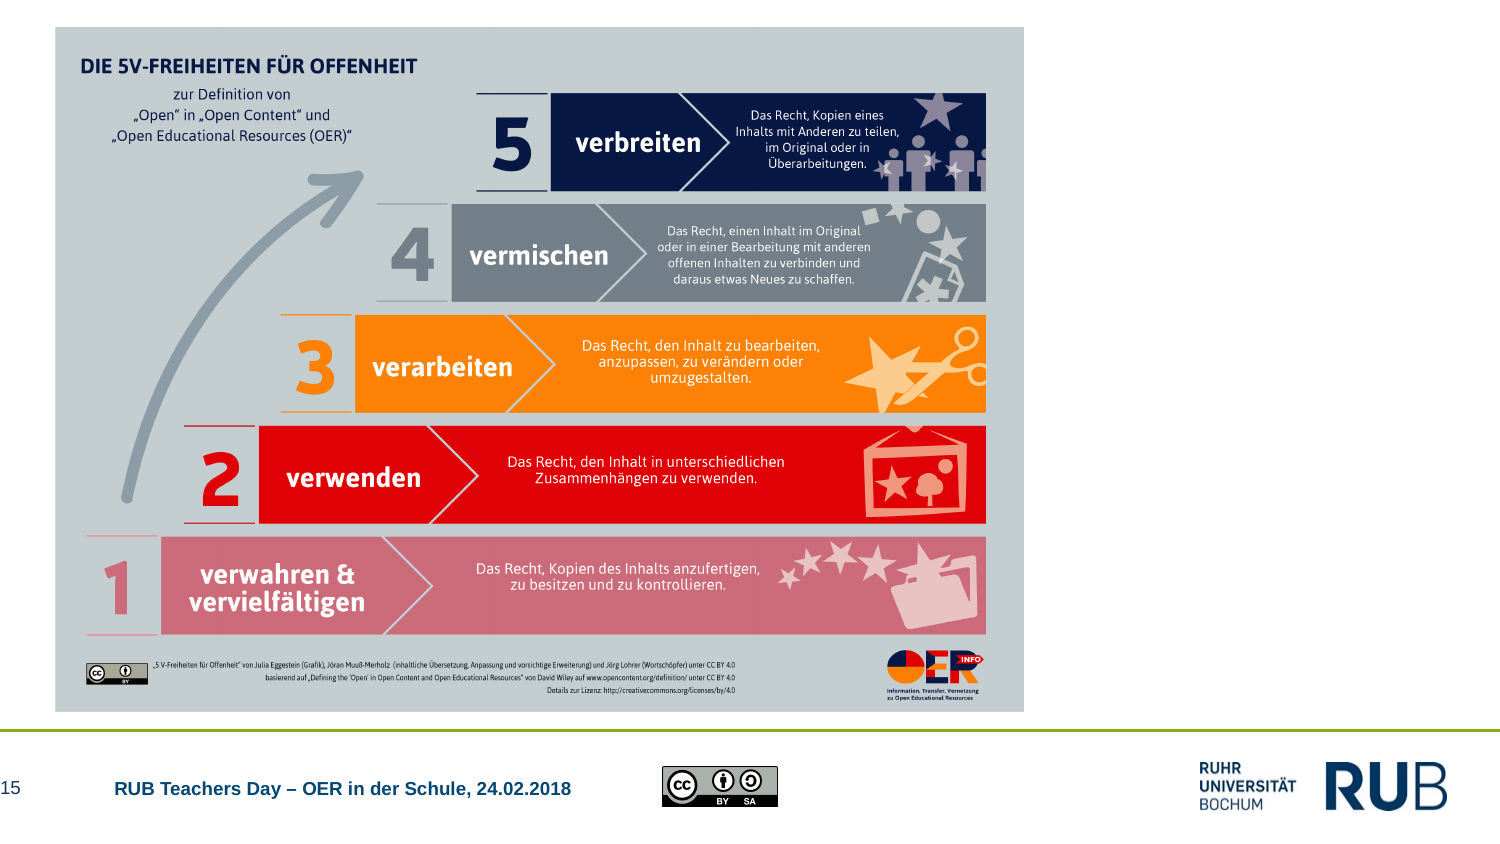

RUB Teachers Day – OER in der Schule, 24.02.2018